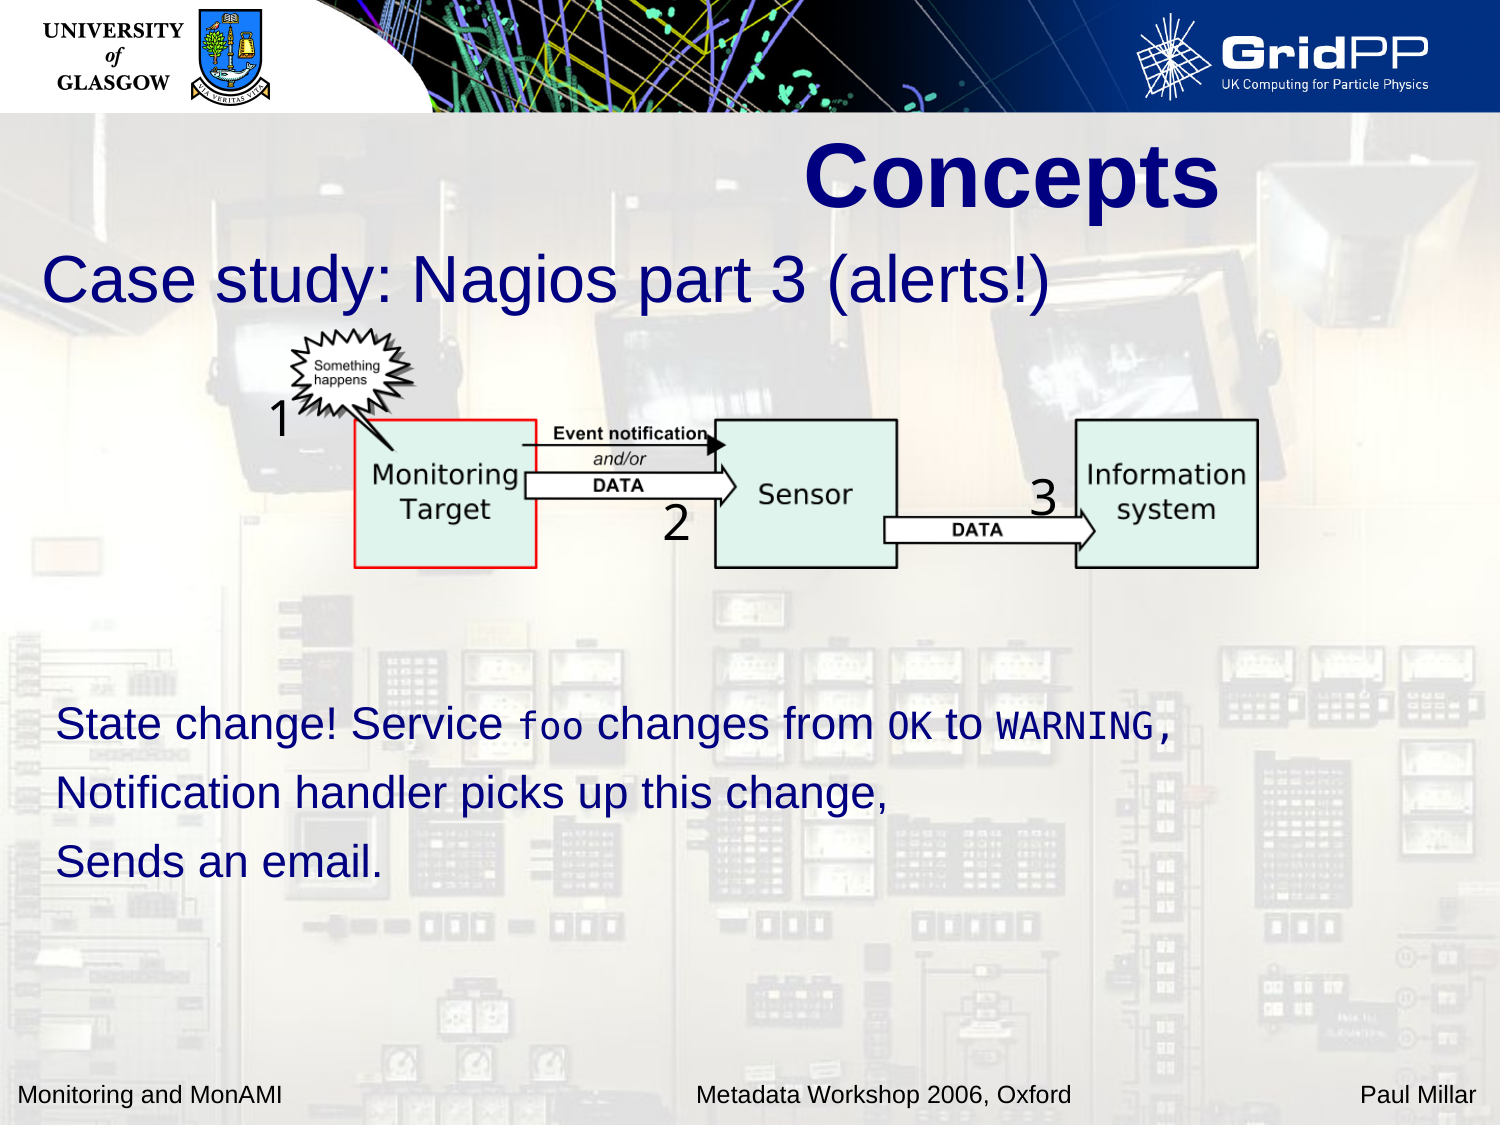

# Concepts
Case study: Nagios part 3 (alerts!)
1
3
2
State change! Service foo changes from OK to WARNING,
Notification handler picks up this change,
Sends an email.